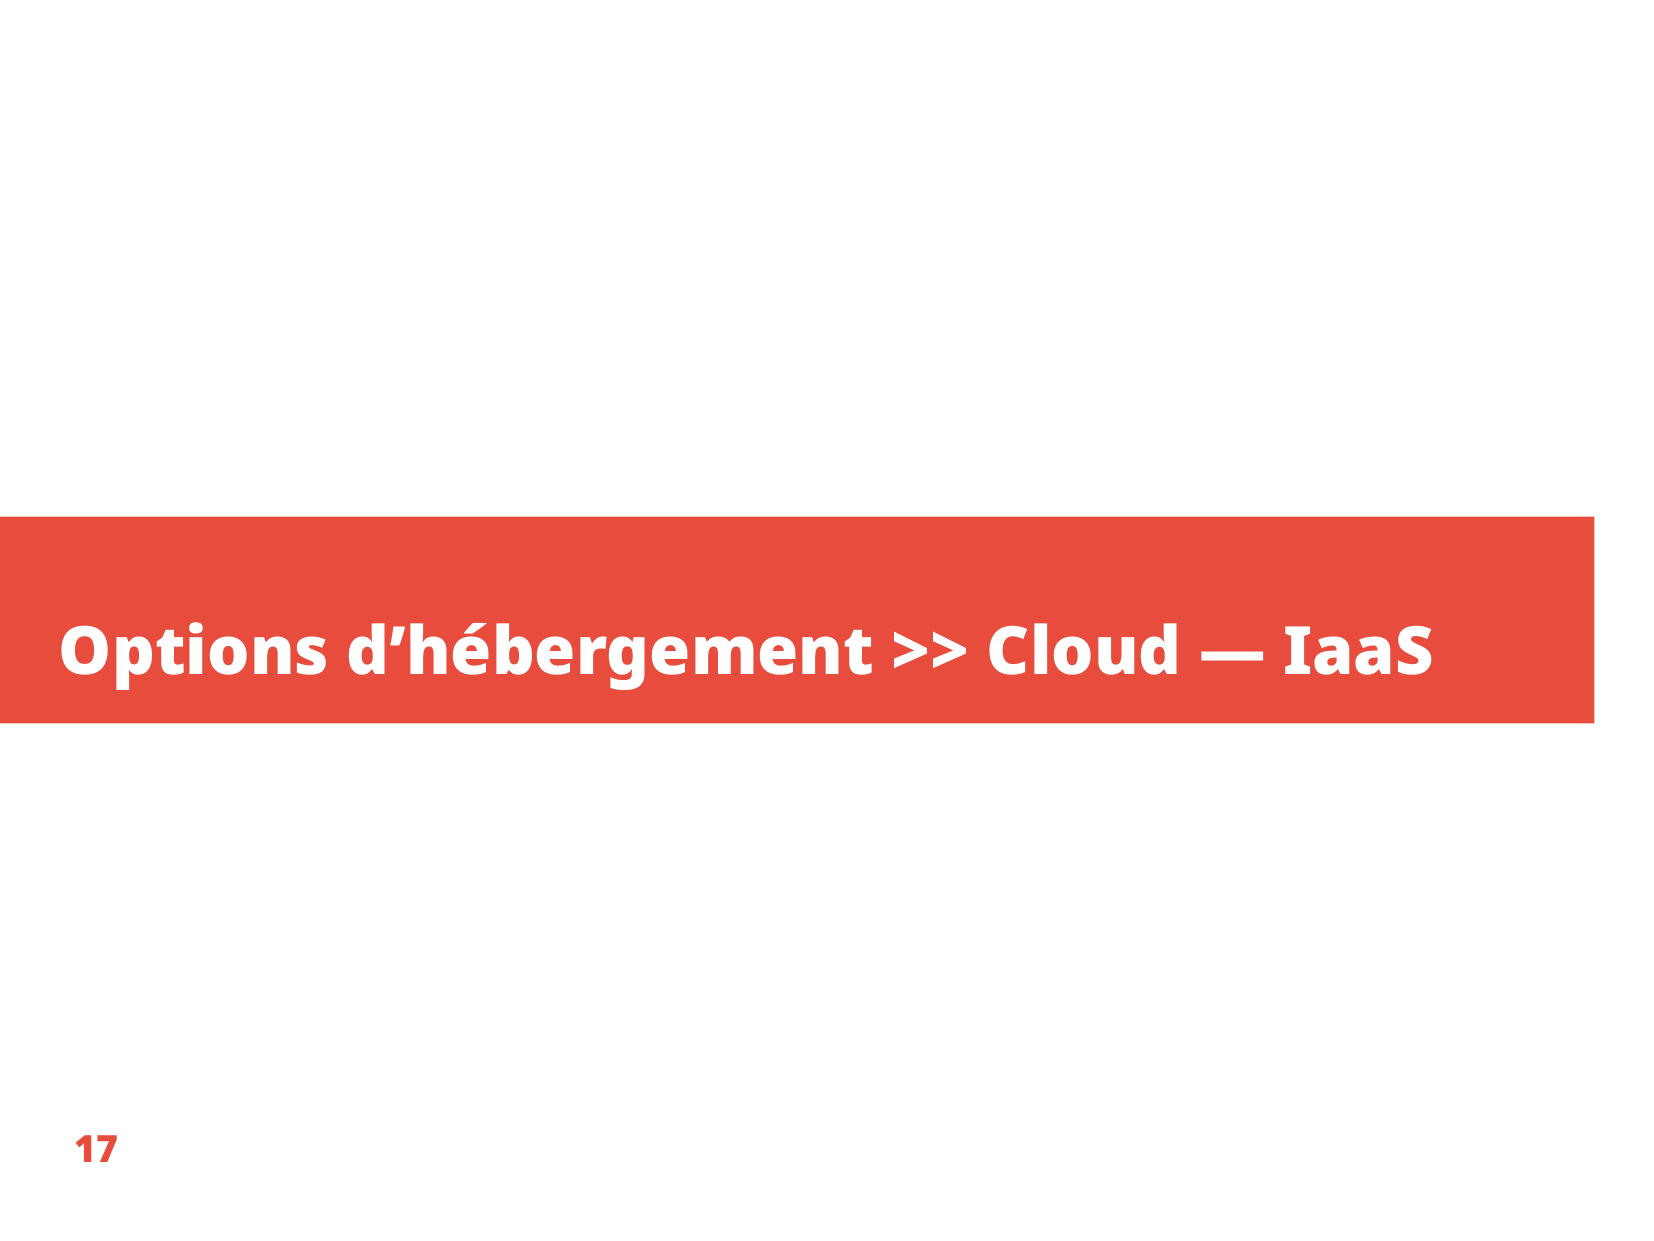

# Options d’hébergement >> Cloud — IaaS
17